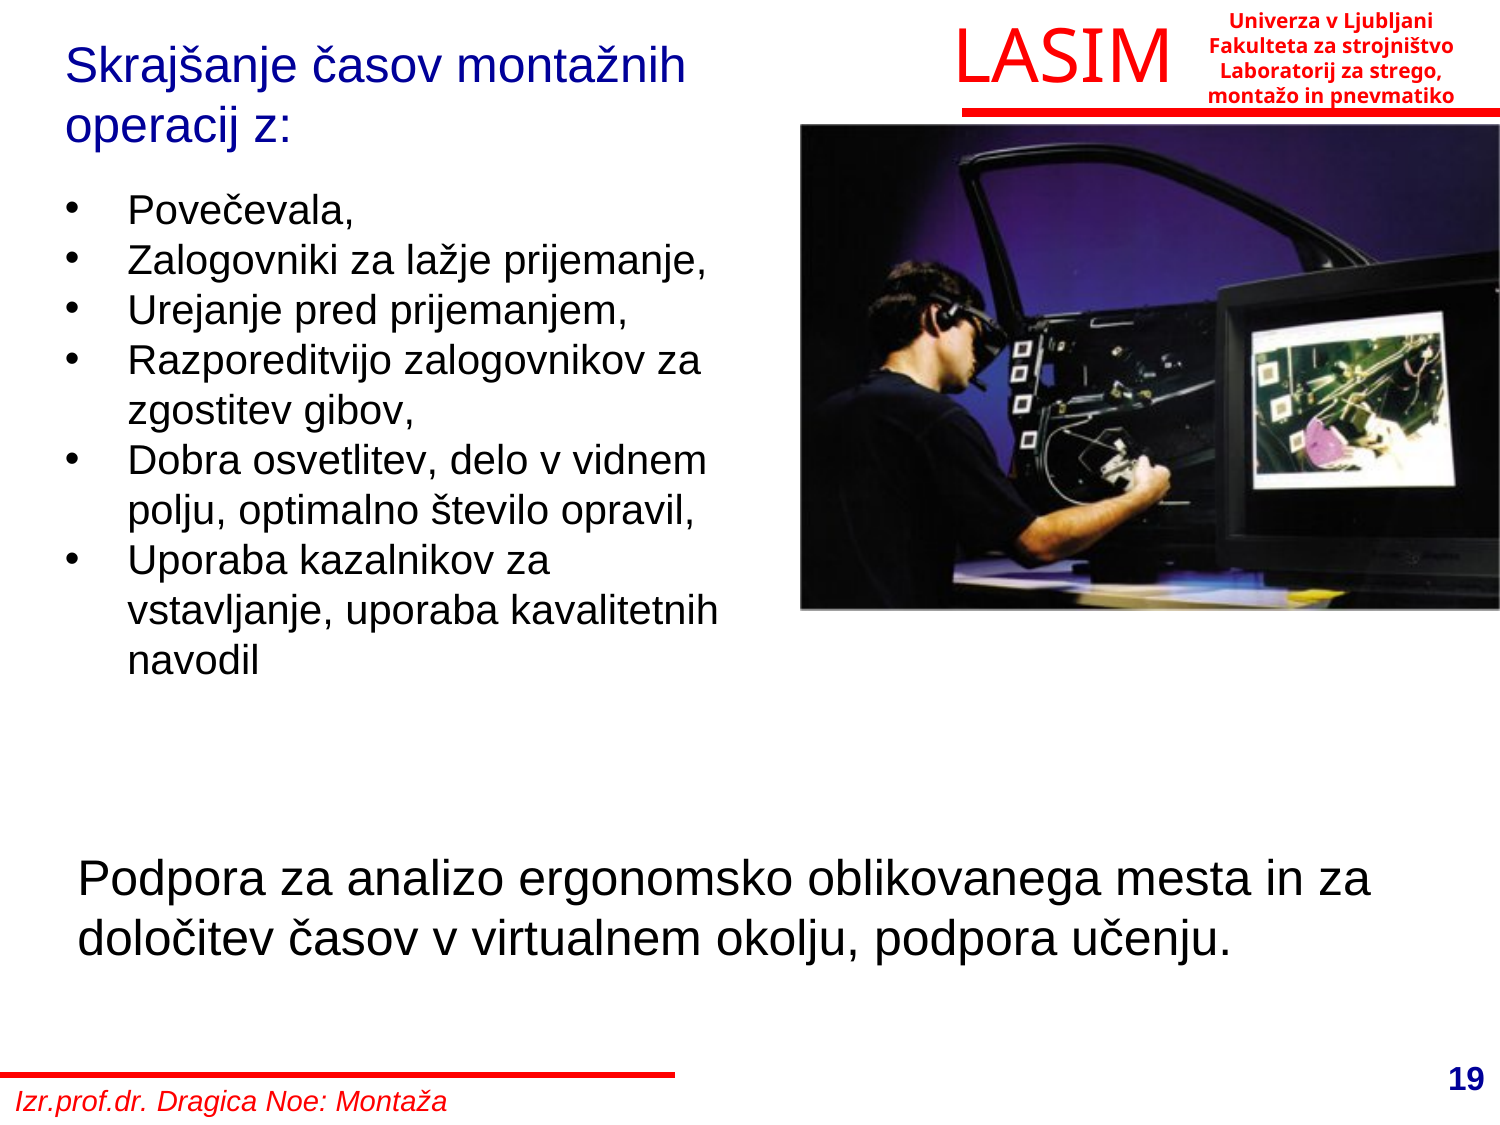

Skrajšanje časov montažnih operacij z:
Povečevala,
Zalogovniki za lažje prijemanje,
Urejanje pred prijemanjem,
Razporeditvijo zalogovnikov za zgostitev gibov,
Dobra osvetlitev, delo v vidnem polju, optimalno število opravil,
Uporaba kazalnikov za vstavljanje, uporaba kavalitetnih navodil
Podpora za analizo ergonomsko oblikovanega mesta in za določitev časov v virtualnem okolju, podpora učenju.